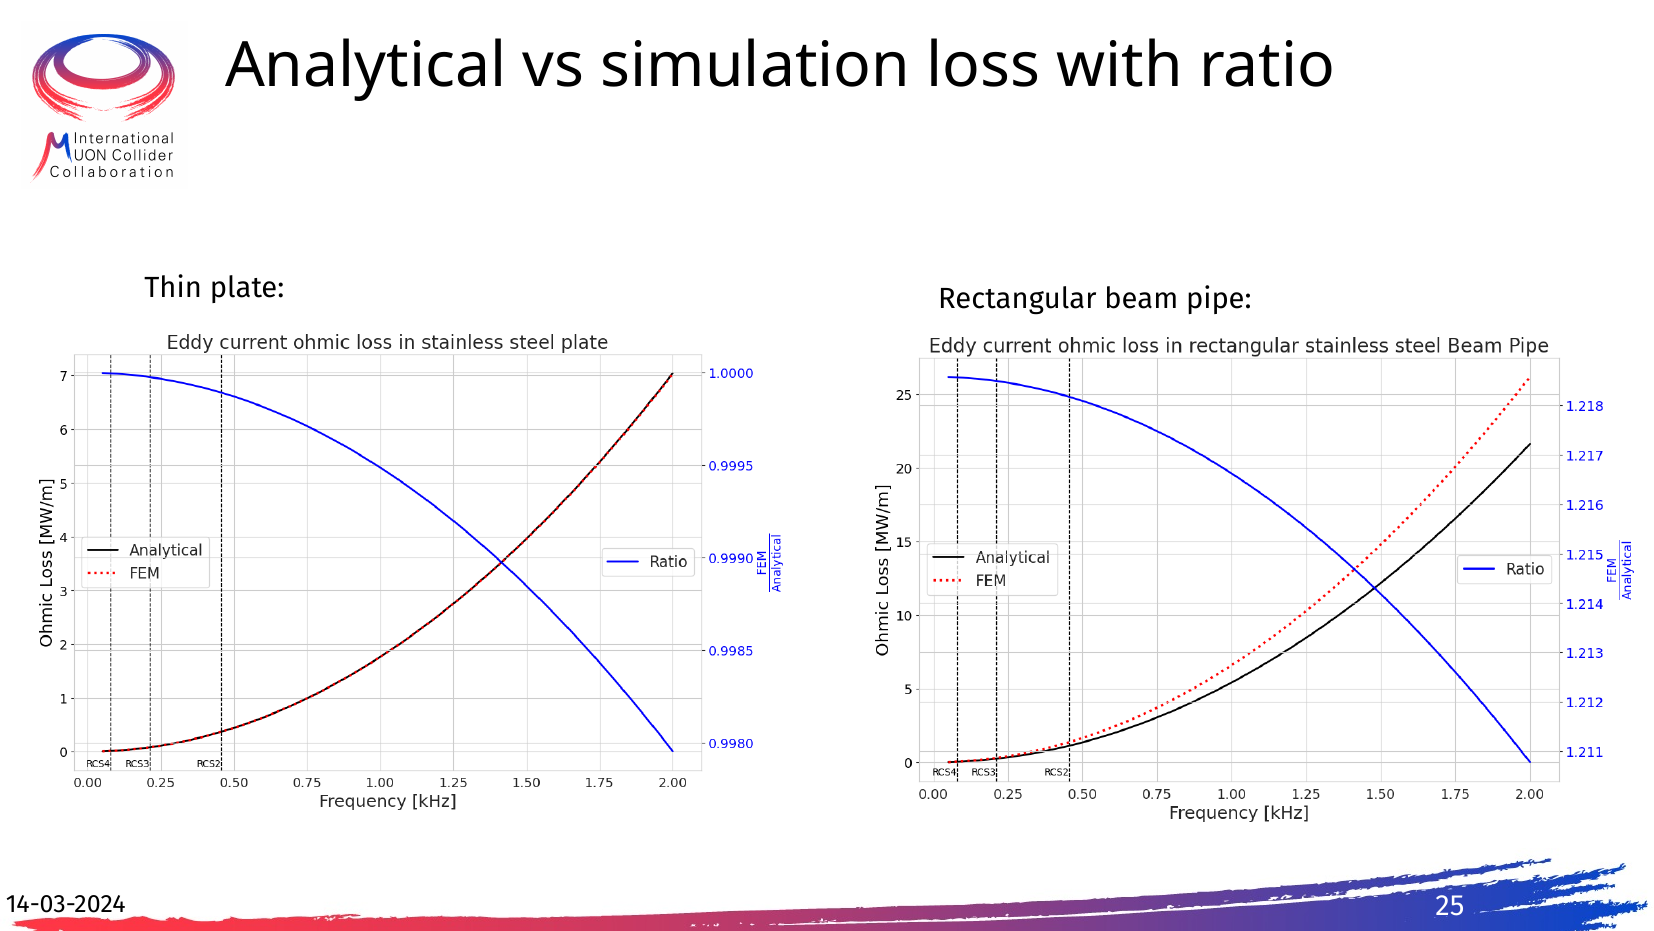

# Analytical vs simulation loss with ratio
Thin plate:
Rectangular beam pipe:
14-03-2024
25